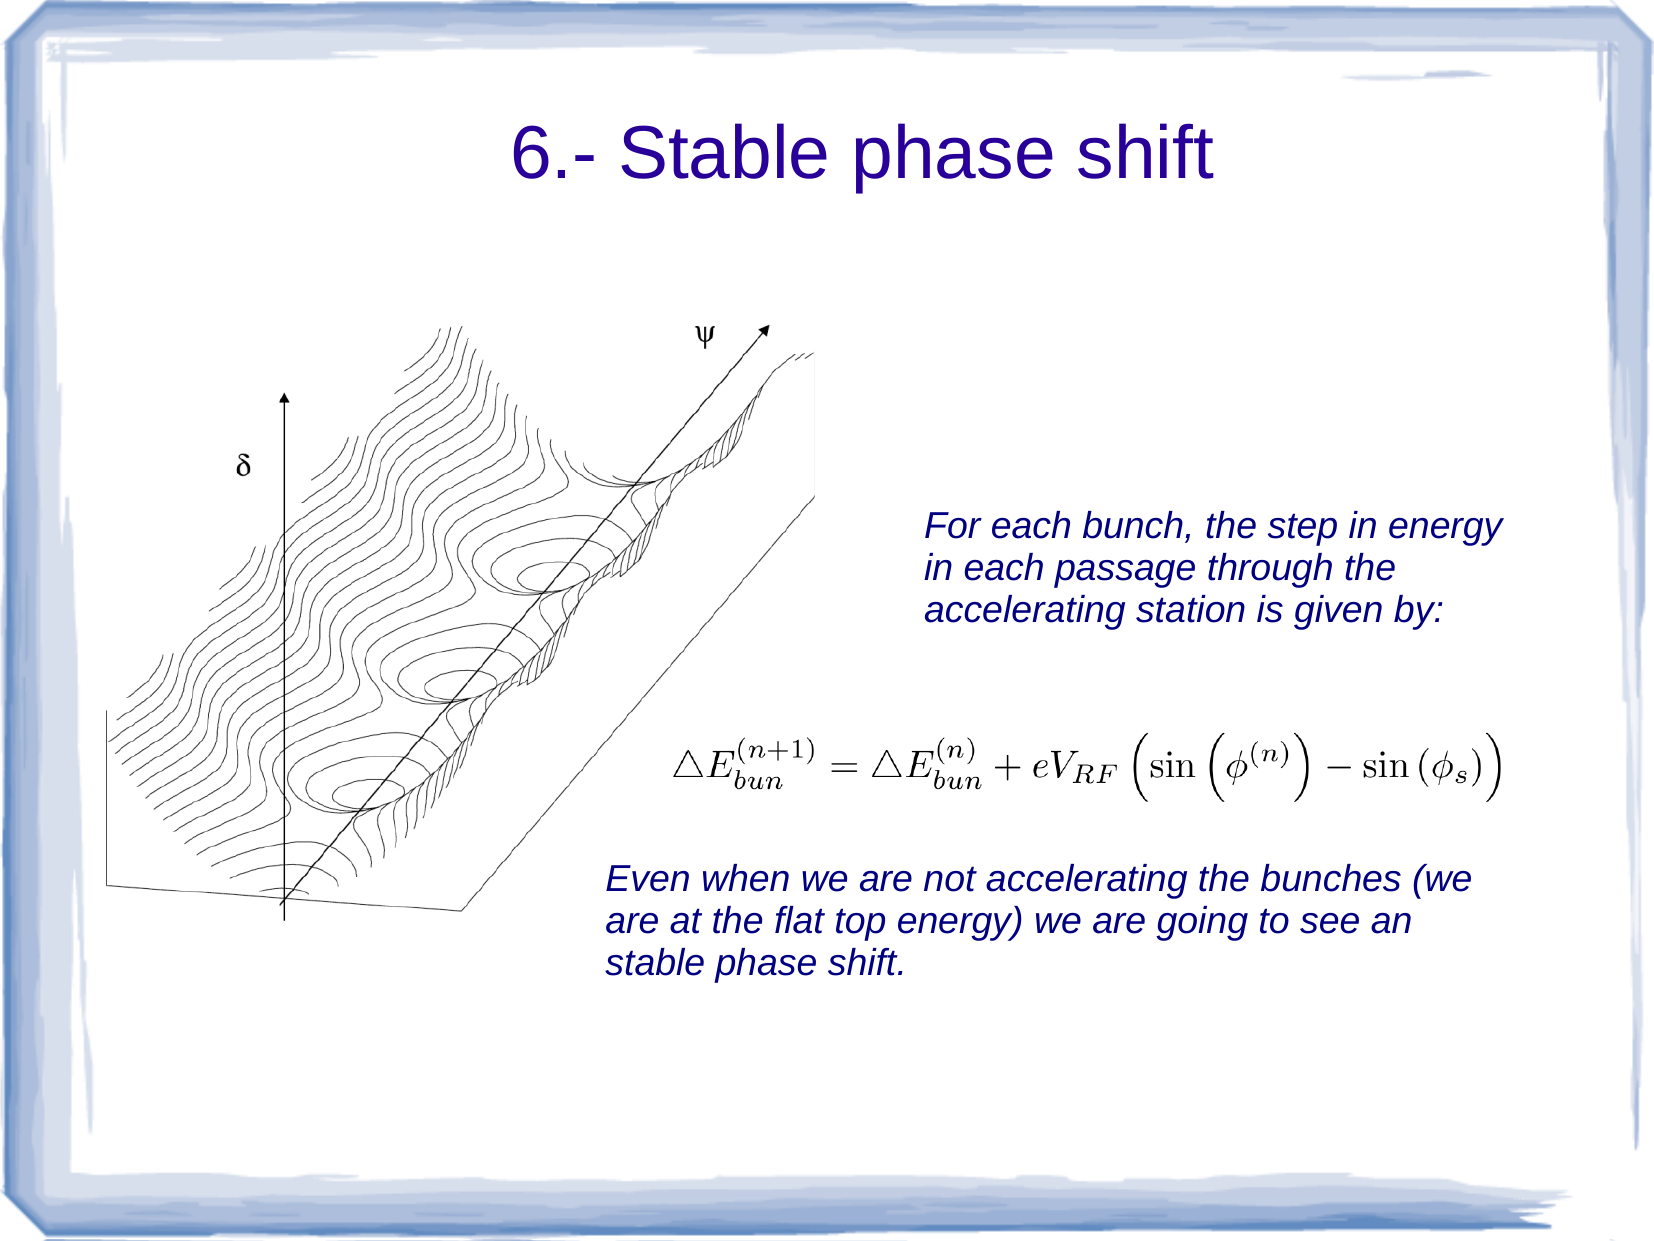

# 6.- Stable phase shift
For each bunch, the step in energy in each passage through the accelerating station is given by:
Even when we are not accelerating the bunches (we are at the flat top energy) we are going to see an stable phase shift.